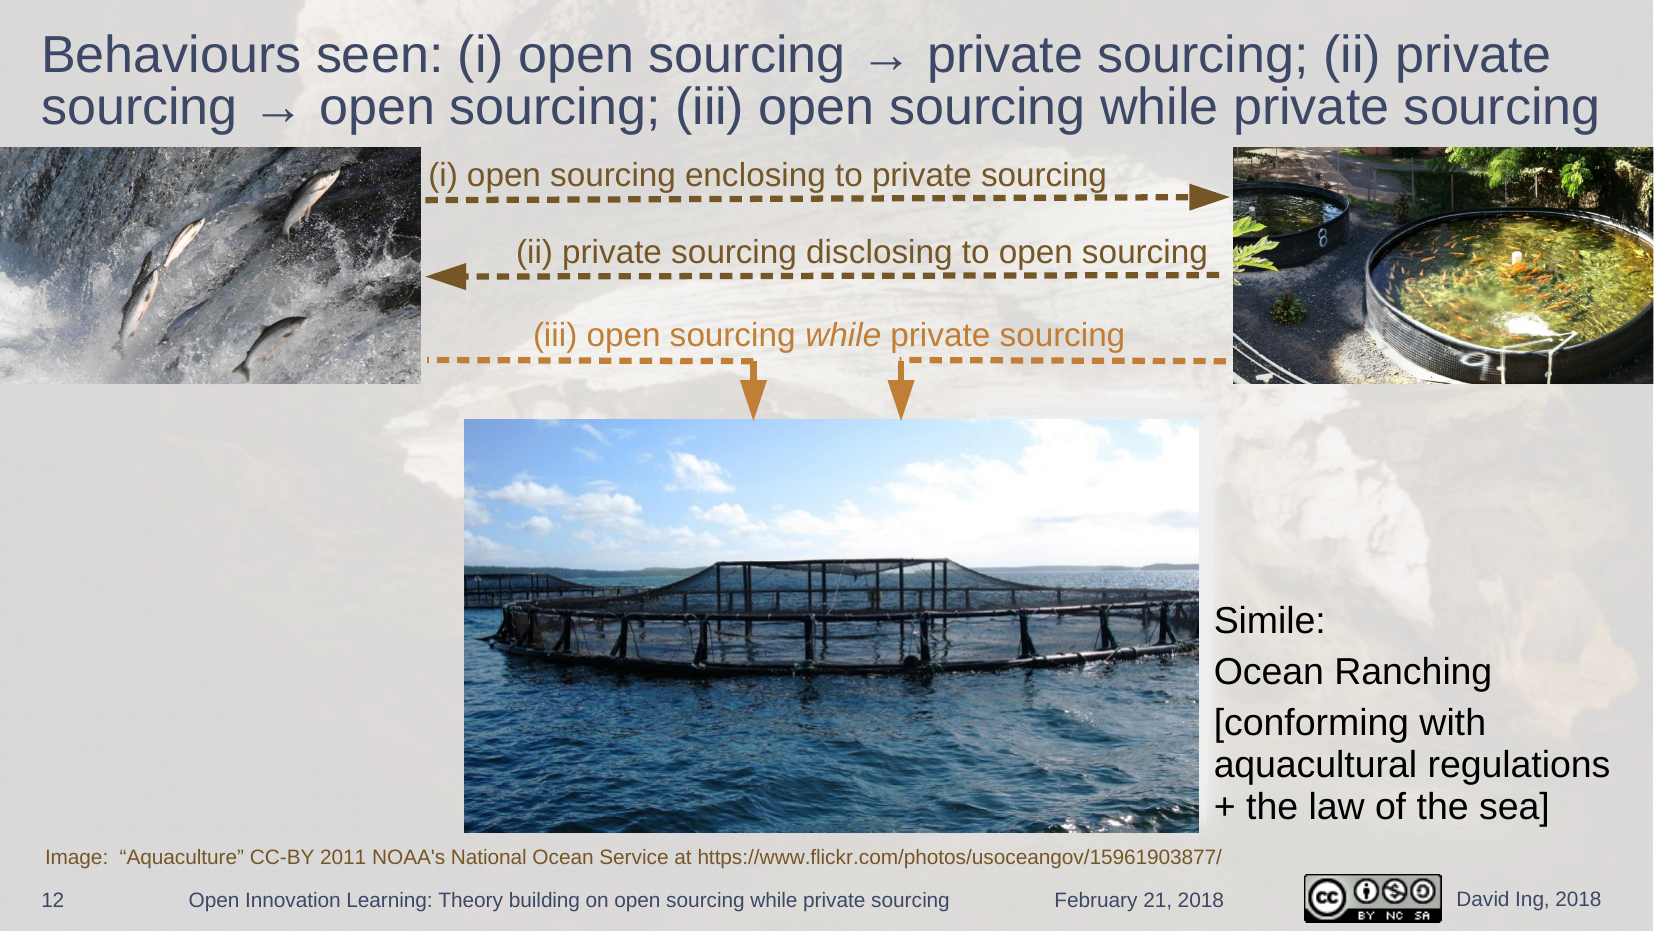

# Behaviours seen: (i) open sourcing → private sourcing; (ii) private sourcing → open sourcing; (iii) open sourcing while private sourcing
(i) open sourcing enclosing to private sourcing
(ii) private sourcing disclosing to open sourcing
(iii) open sourcing while private sourcing
Simile:
Ocean Ranching
[conforming with aquacultural regulations + the law of the sea]
Image: “Aquaculture” CC-BY 2011 NOAA's National Ocean Service at https://www.flickr.com/photos/usoceangov/15961903877/
Open Innovation Learning: Theory building on open sourcing while private sourcing
February 21, 2018
12